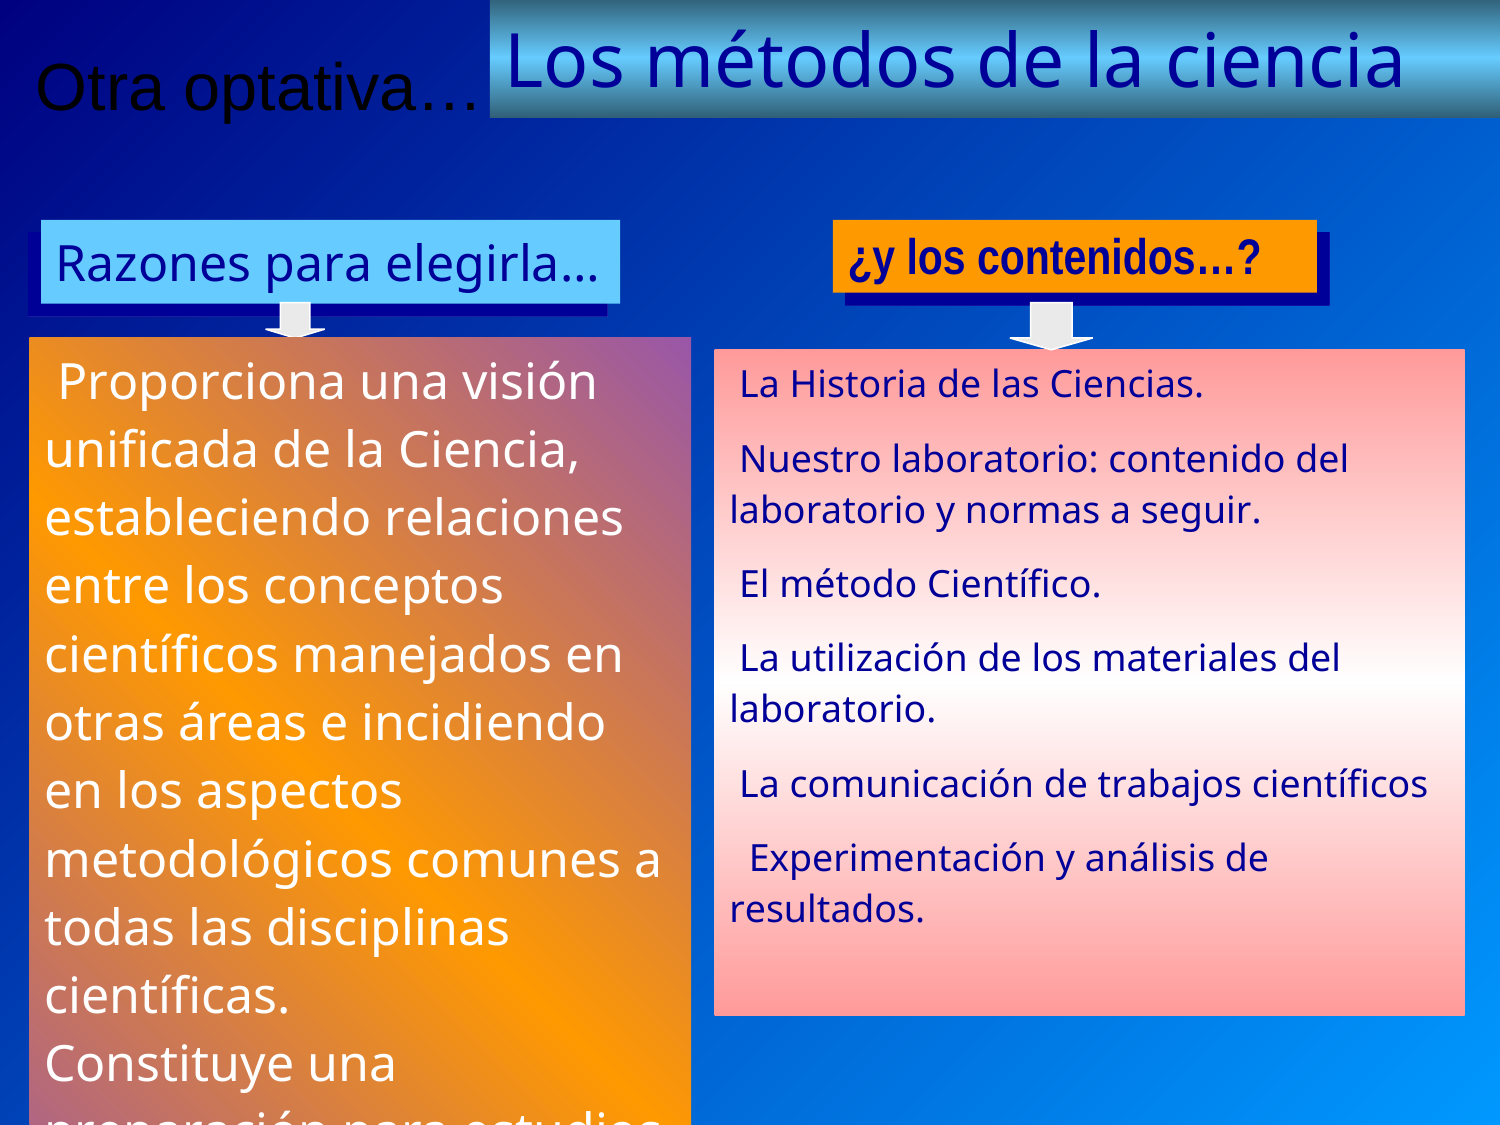

Los métodos de la ciencia
# Otra optativa…
Razones para elegirla…
¿y los contenidos…?
 Proporciona una visión unificada de la Ciencia, estableciendo relaciones entre los conceptos científicos manejados en otras áreas e incidiendo en los aspectos metodológicos comunes a todas las disciplinas científicas.
Constituye una preparación para estudios posteriores relacionados con las ciencias
 La Historia de las Ciencias.
 Nuestro laboratorio: contenido del laboratorio y normas a seguir.
 El método Científico.
 La utilización de los materiales del laboratorio.
 La comunicación de trabajos científicos
 Experimentación y análisis de resultados.